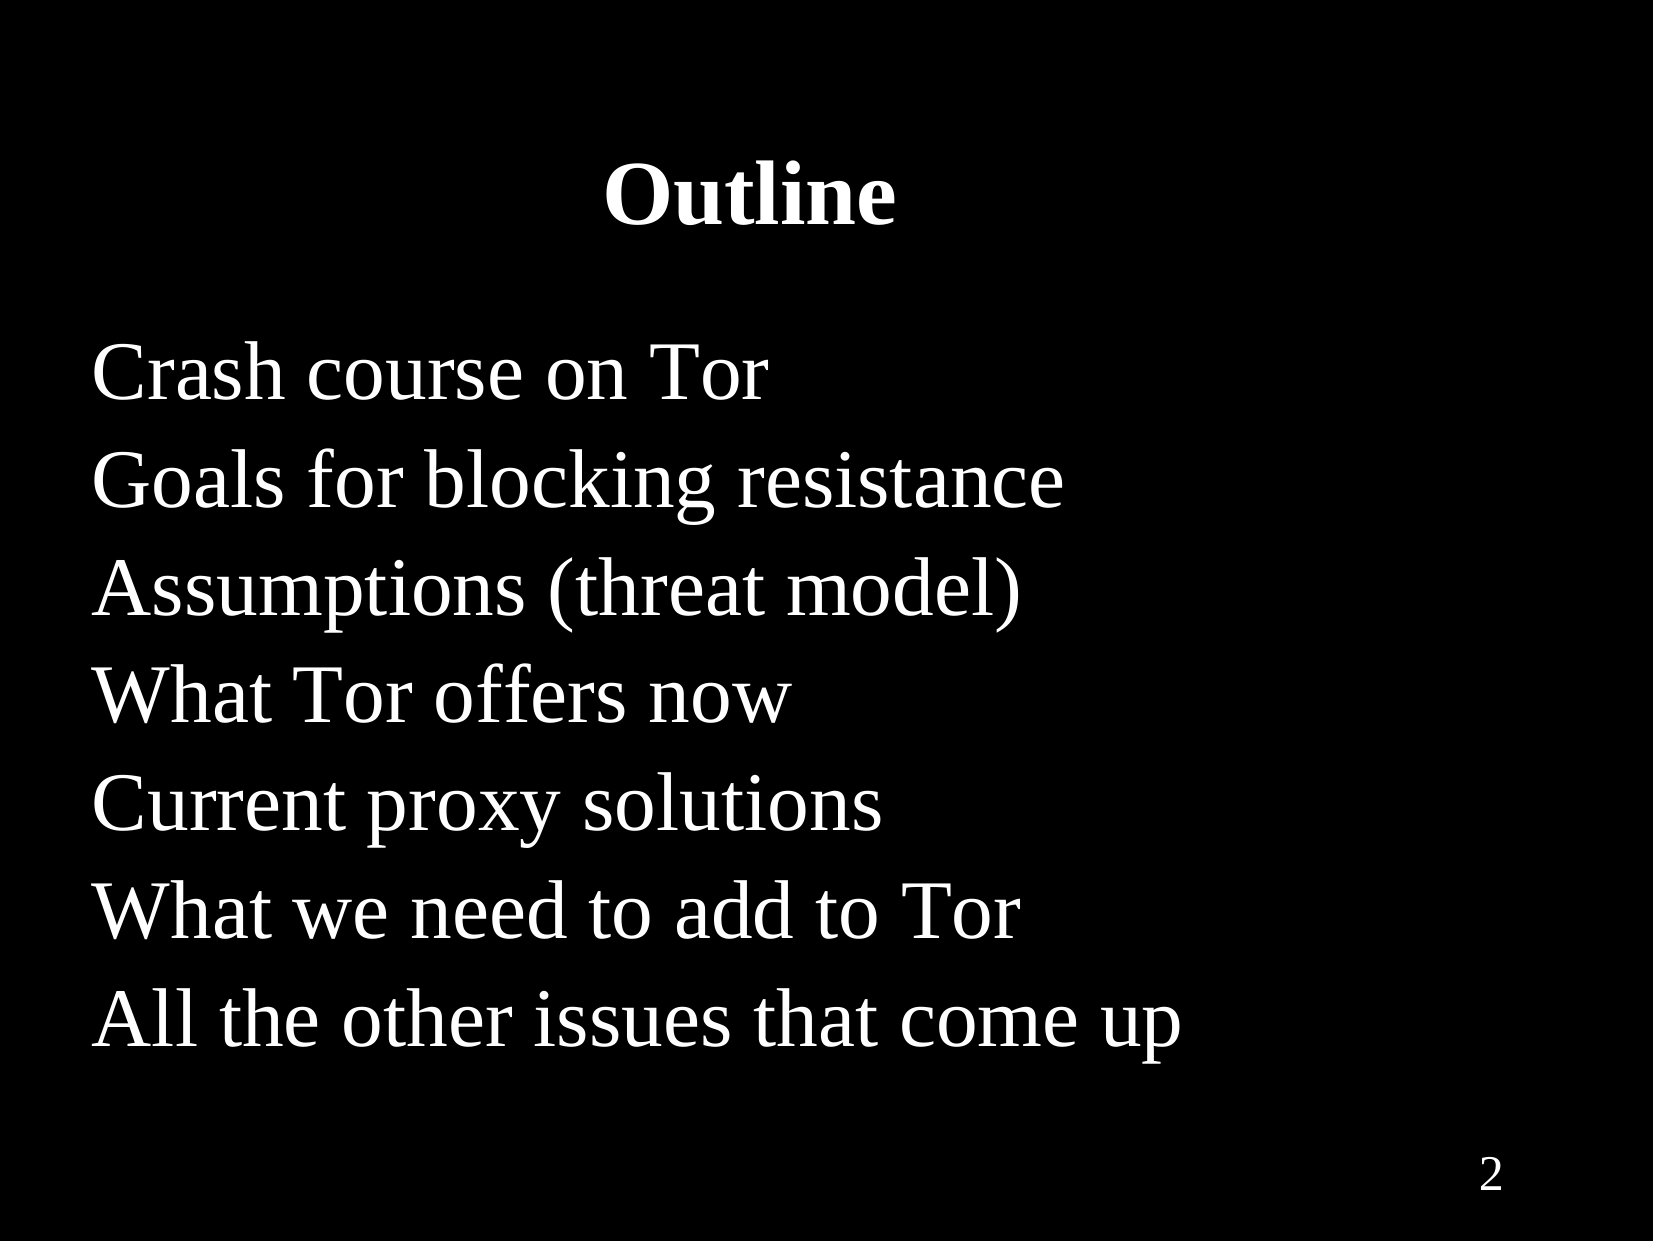

# Outline
Crash course on Tor
Goals for blocking resistance
Assumptions (threat model)
What Tor offers now
Current proxy solutions
What we need to add to Tor
All the other issues that come up